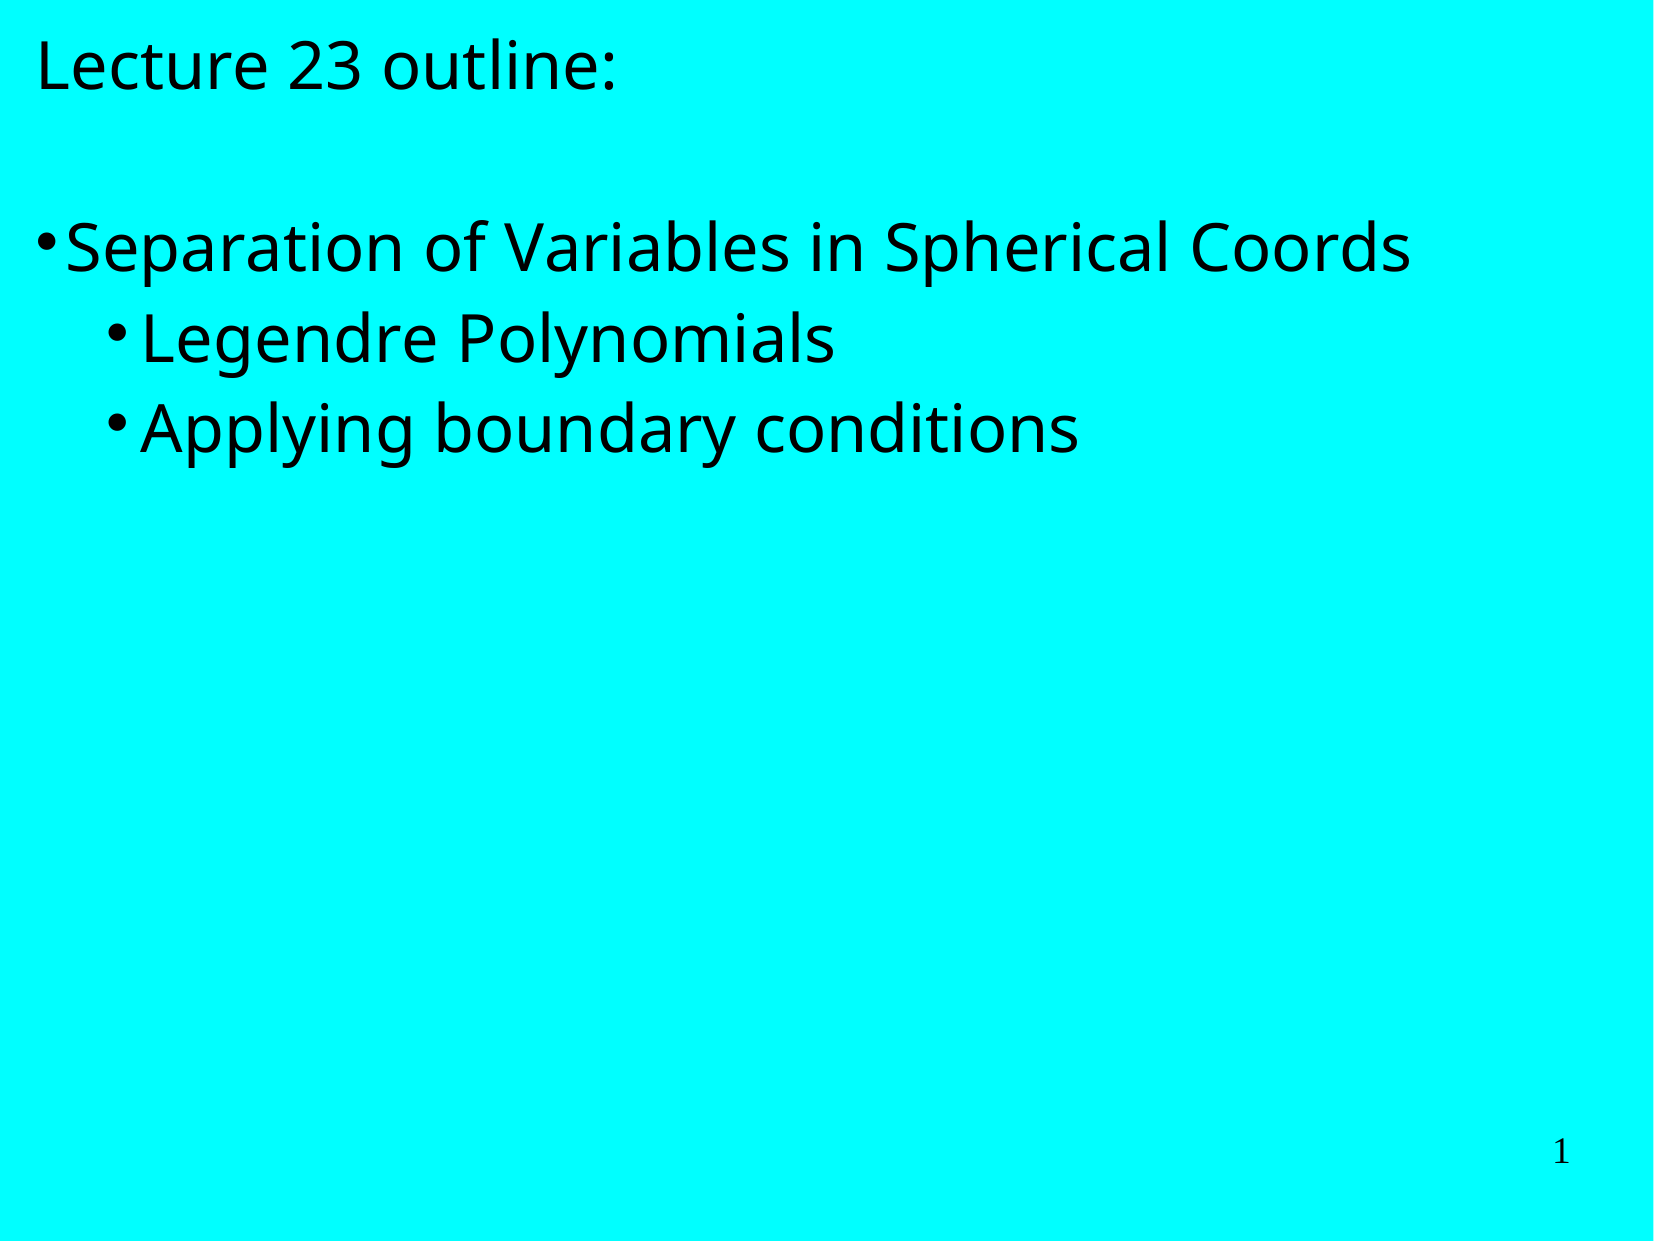

Lecture 23 outline:
Separation of Variables in Spherical Coords
Legendre Polynomials
Applying boundary conditions
1